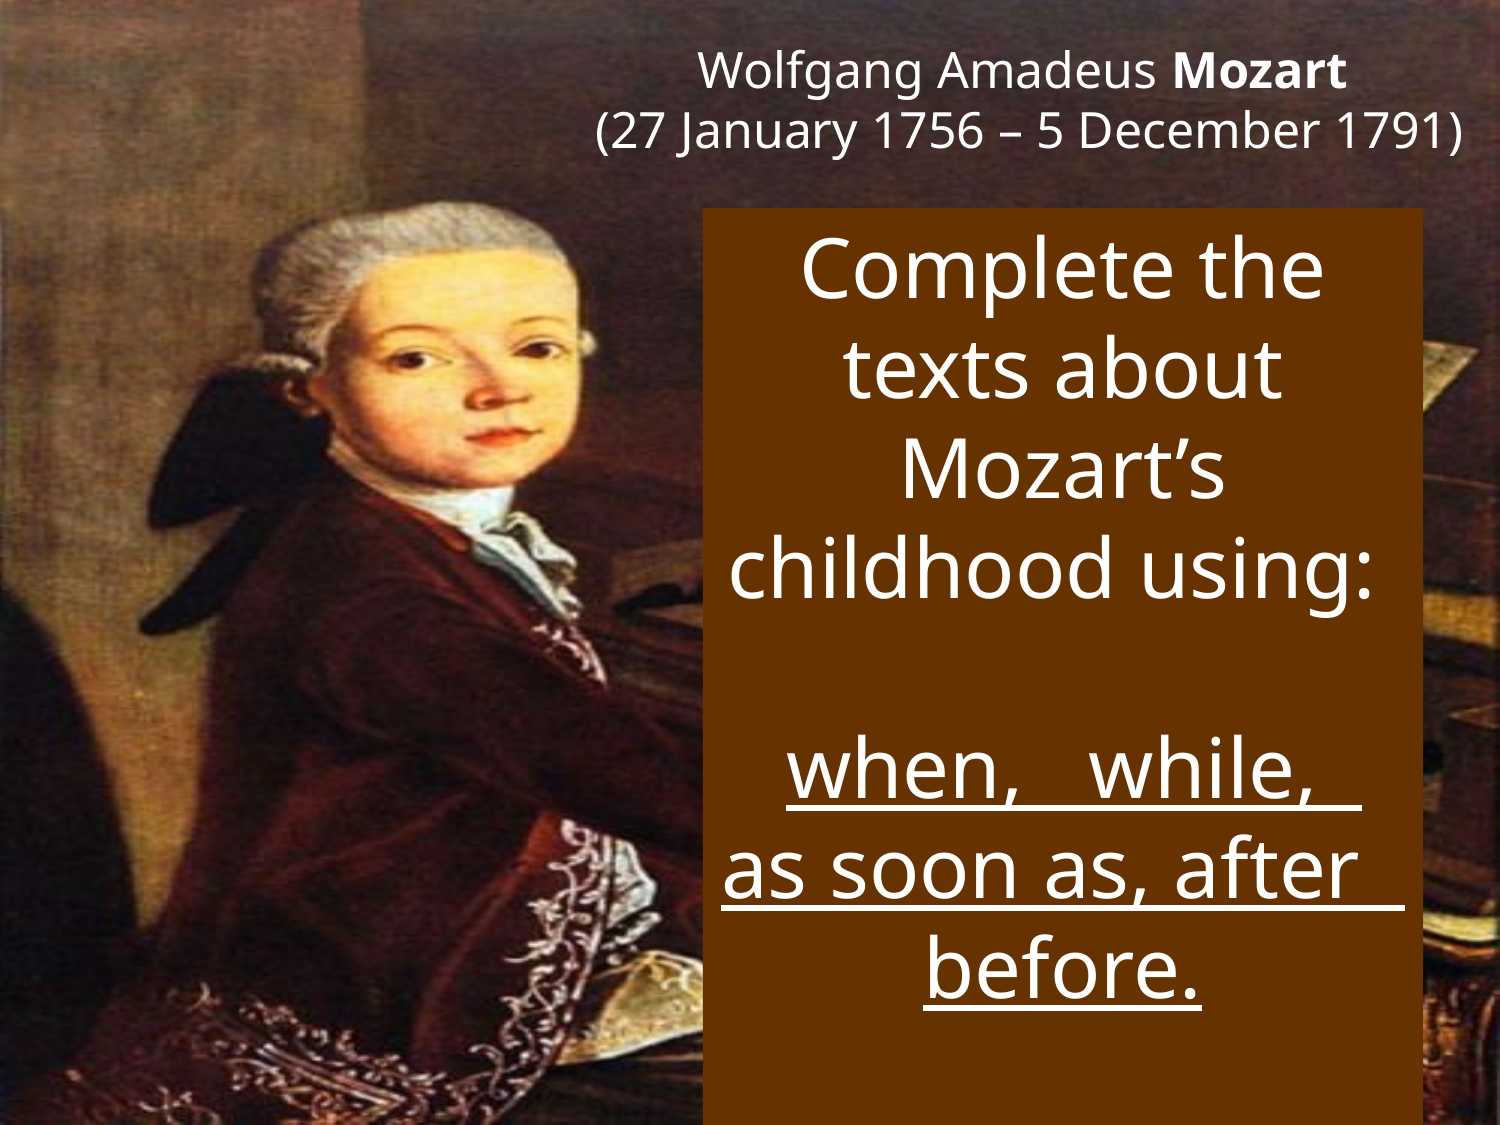

Wolfgang Amadeus Mozart
(27 January 1756 – 5 December 1791)
Complete the texts about Mozart’s childhood using:
 when, while, as soon as, after before.
Sometimes more than one answer is possible.